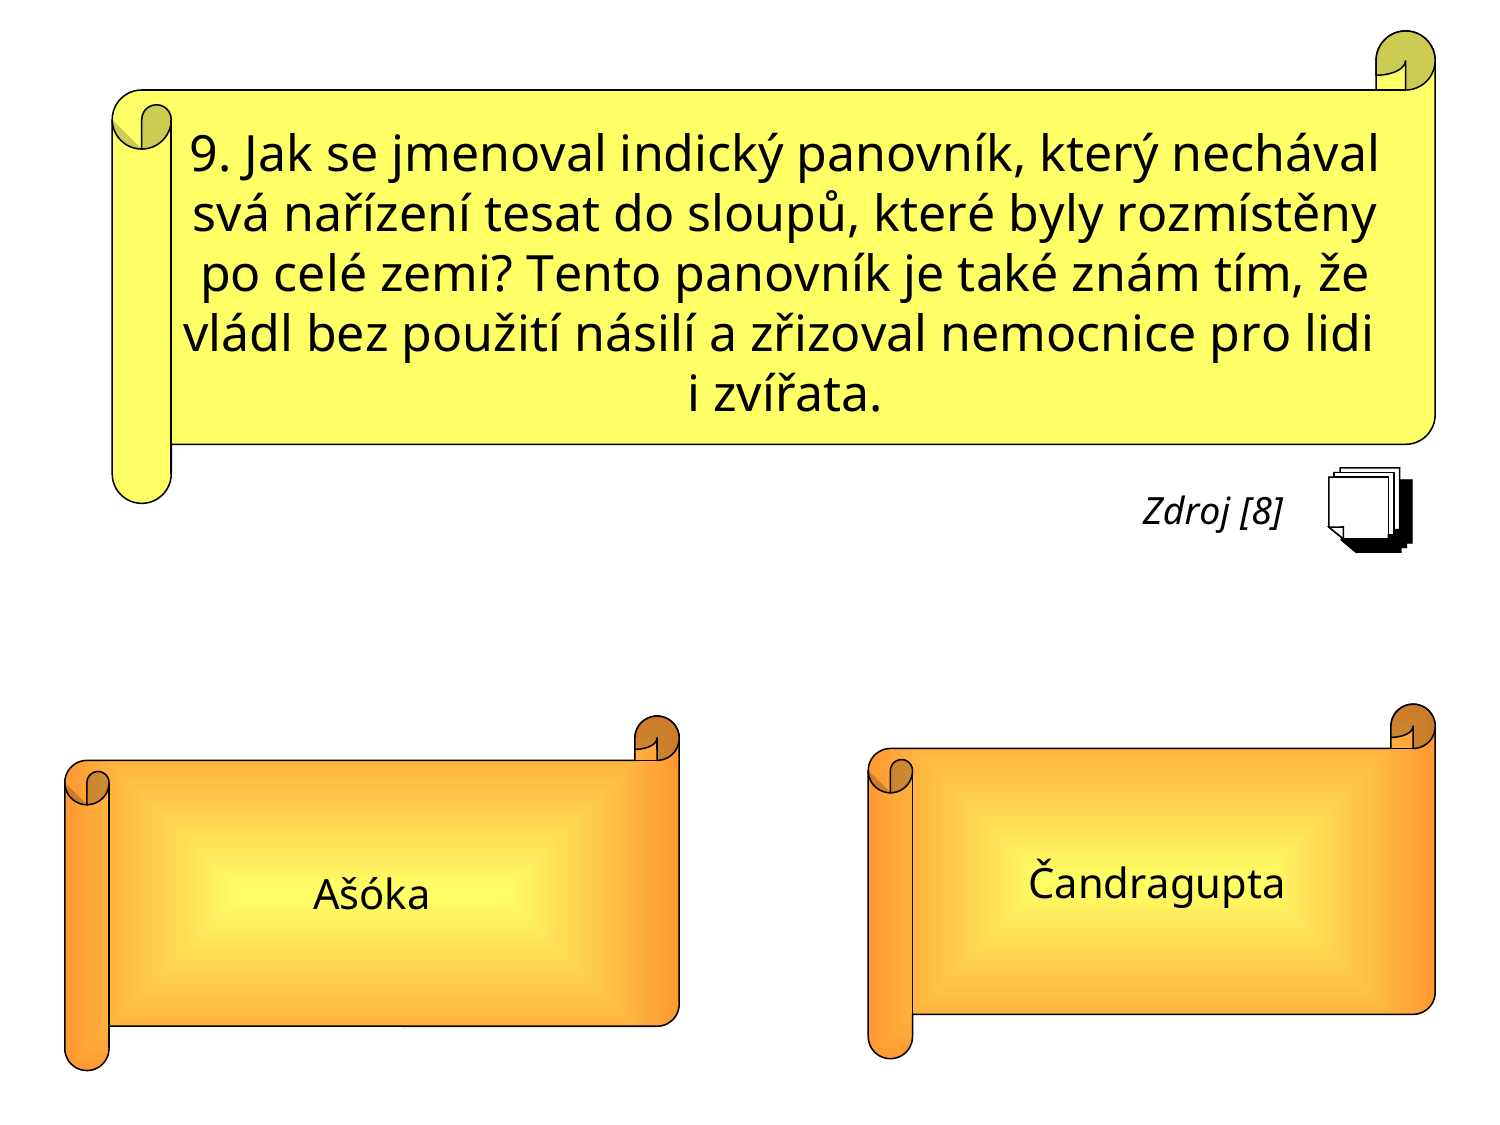

9. Jak se jmenoval indický panovník, který nechával svá nařízení tesat do sloupů, které byly rozmístěny po celé zemi? Tento panovník je také znám tím, že vládl bez použití násilí a zřizoval nemocnice pro lidi
i zvířata.
Zdroj [8]
 Čandragupta
Ašóka